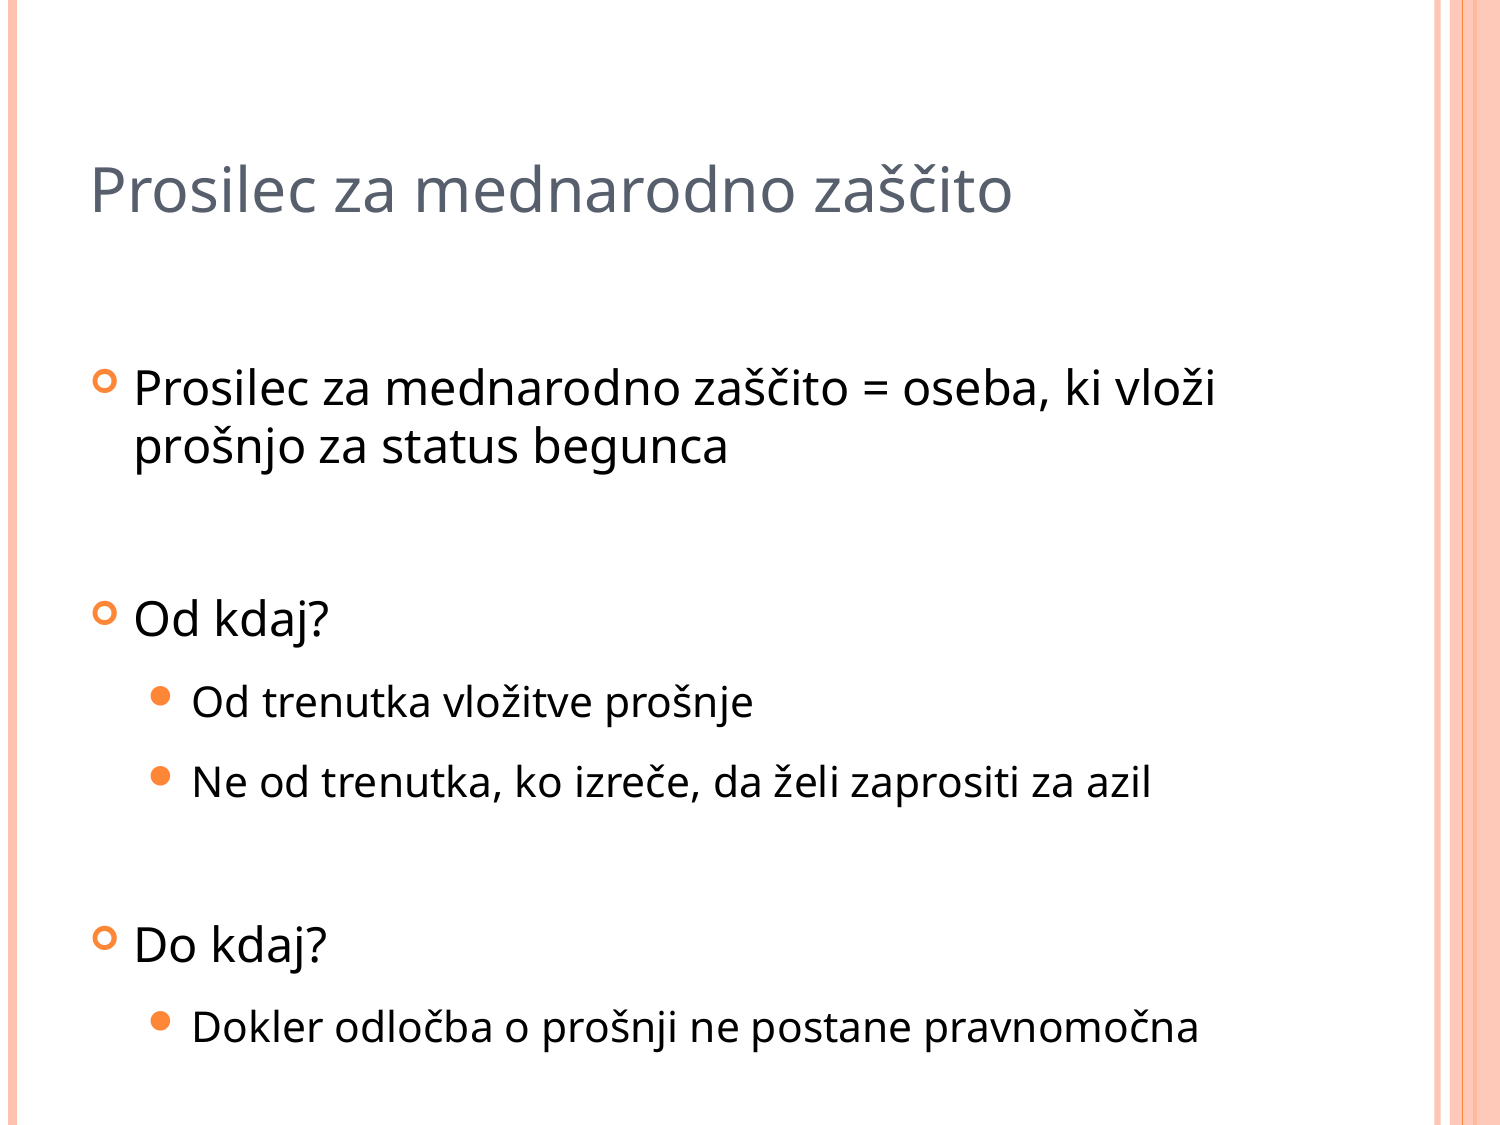

# Prosilec za mednarodno zaščito
Prosilec za mednarodno zaščito = oseba, ki vloži prošnjo za status begunca
Od kdaj?
Od trenutka vložitve prošnje
Ne od trenutka, ko izreče, da želi zaprositi za azil
Do kdaj?
Dokler odločba o prošnji ne postane pravnomočna